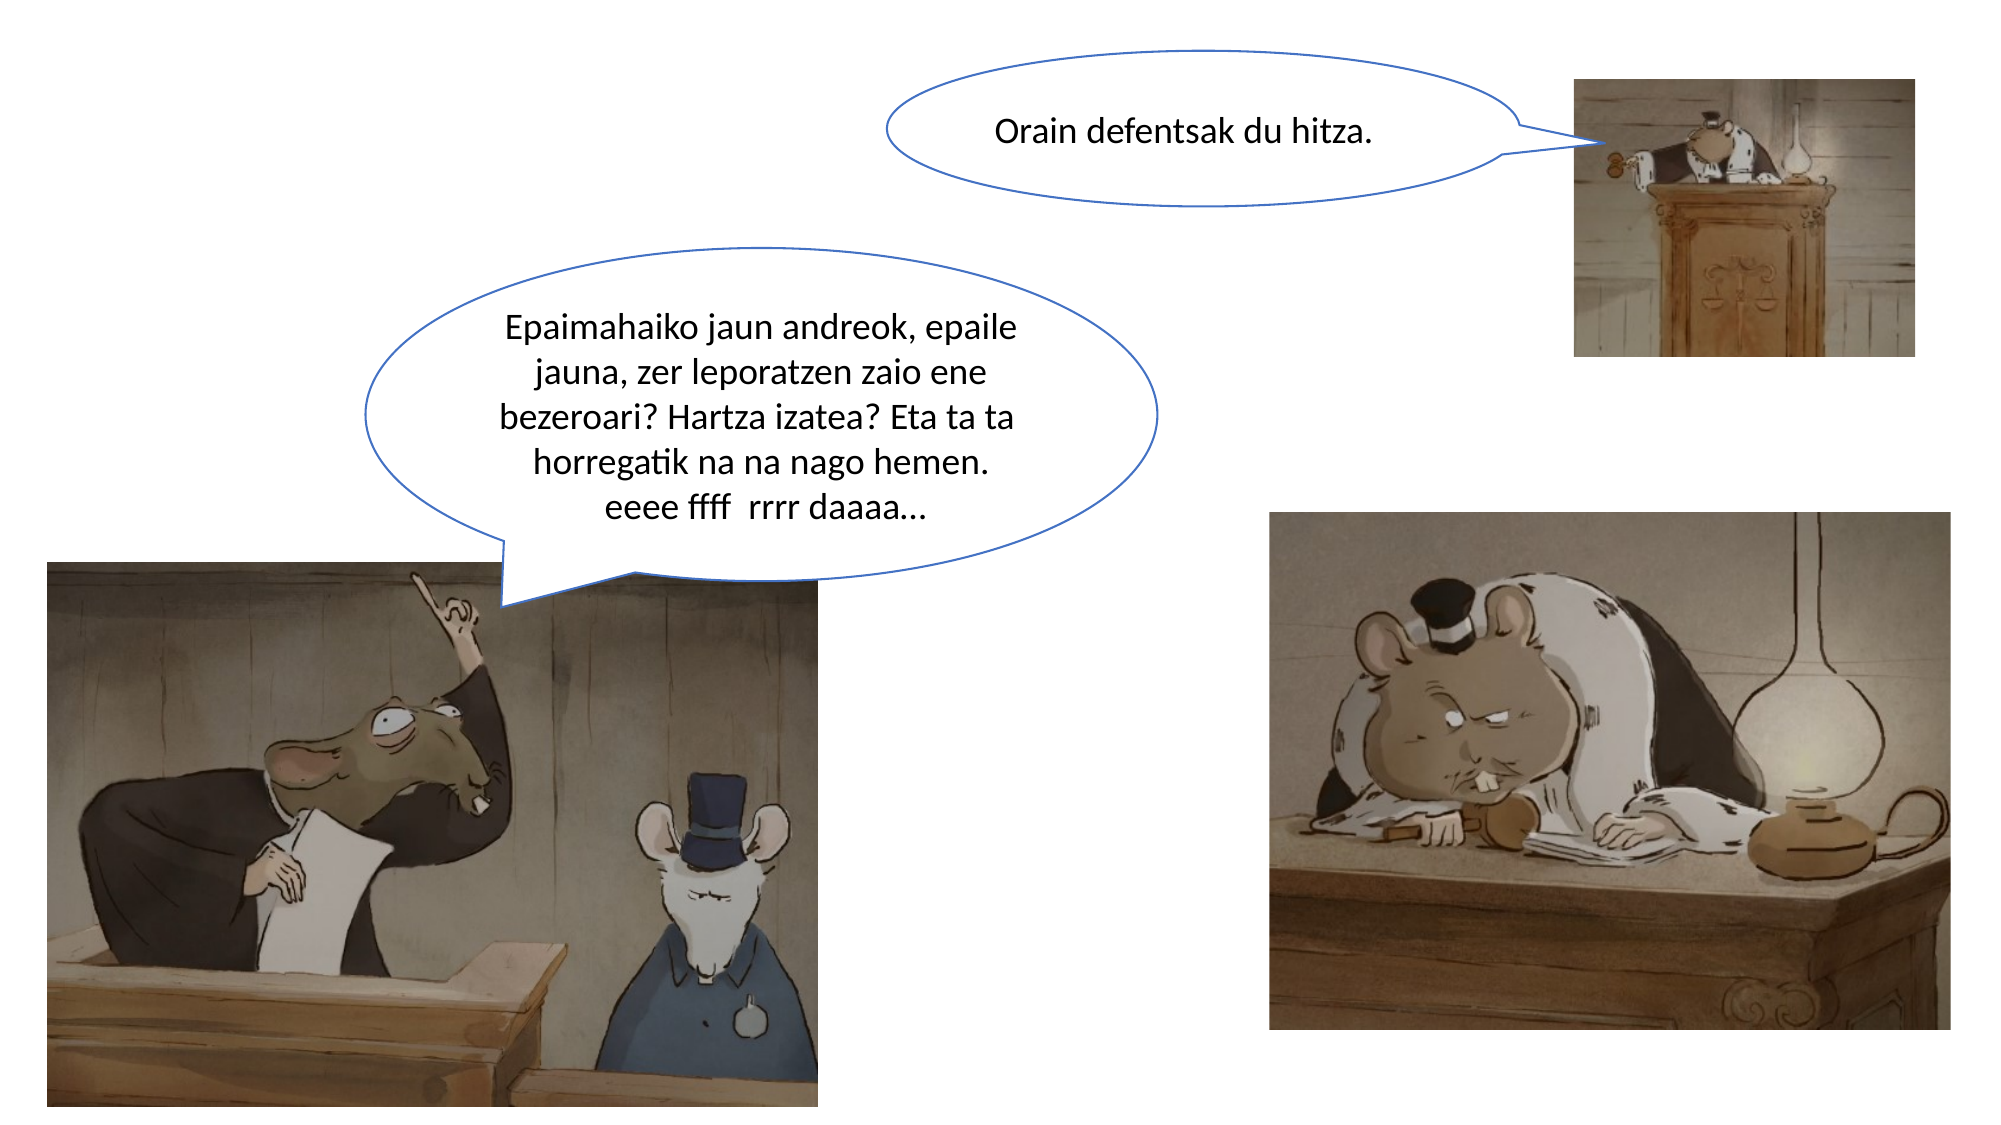

Orain defentsak du hitza.
Epaimahaiko jaun andreok, epaile jauna, zer leporatzen zaio ene bezeroari? Hartza izatea? Eta ta ta horregatik na na nago hemen.
 eeee ffff rrrr daaaa…